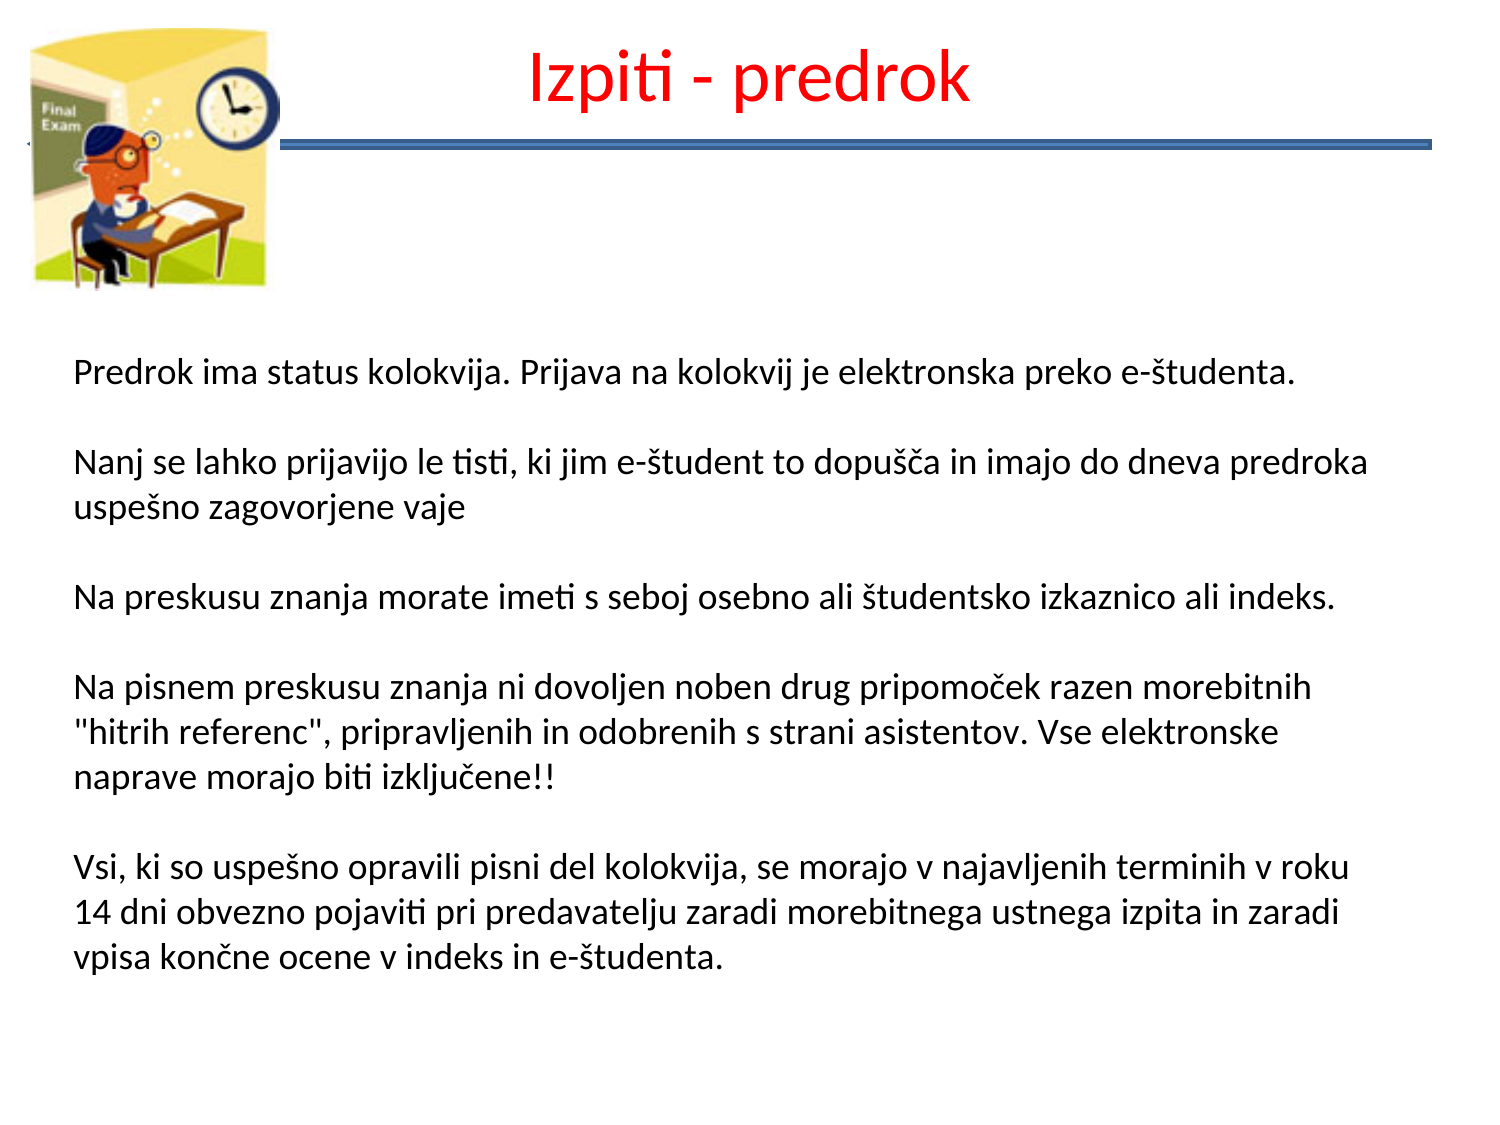

# Izpiti - predrok
Predrok ima status kolokvija. Prijava na kolokvij je elektronska preko e-študenta.
Nanj se lahko prijavijo le tisti, ki jim e-študent to dopušča in imajo do dneva predroka uspešno zagovorjene vaje
Na preskusu znanja morate imeti s seboj osebno ali študentsko izkaznico ali indeks.
Na pisnem preskusu znanja ni dovoljen noben drug pripomoček razen morebitnih "hitrih referenc", pripravljenih in odobrenih s strani asistentov. Vse elektronske naprave morajo biti izključene!!
Vsi, ki so uspešno opravili pisni del kolokvija, se morajo v najavljenih terminih v roku 14 dni obvezno pojaviti pri predavatelju zaradi morebitnega ustnega izpita in zaradi vpisa končne ocene v indeks in e-študenta.